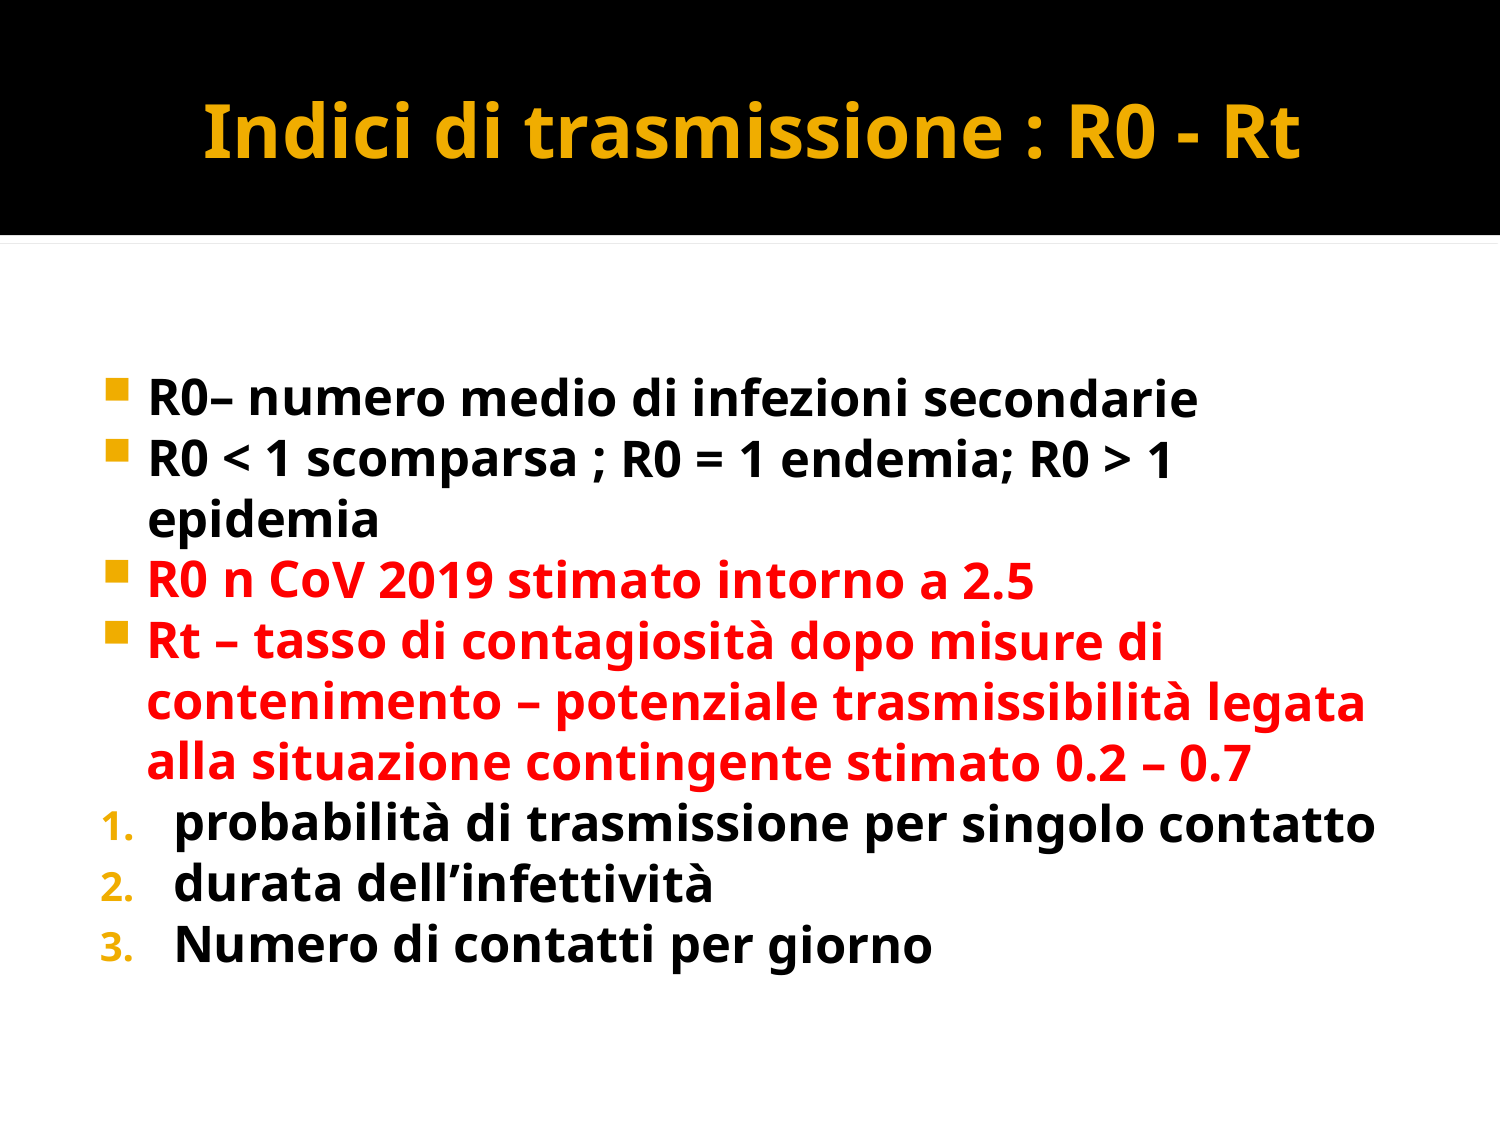

# Indici di trasmissione : R0 - Rt
R0– numero medio di infezioni secondarie
R0 < 1 scomparsa ; R0 = 1 endemia; R0 > 1 epidemia
R0 n CoV 2019 stimato intorno a 2.5
Rt – tasso di contagiosità dopo misure di contenimento – potenziale trasmissibilità legata alla situazione contingente stimato 0.2 – 0.7
probabilità di trasmissione per singolo contatto
durata dell’infettività
Numero di contatti per giorno